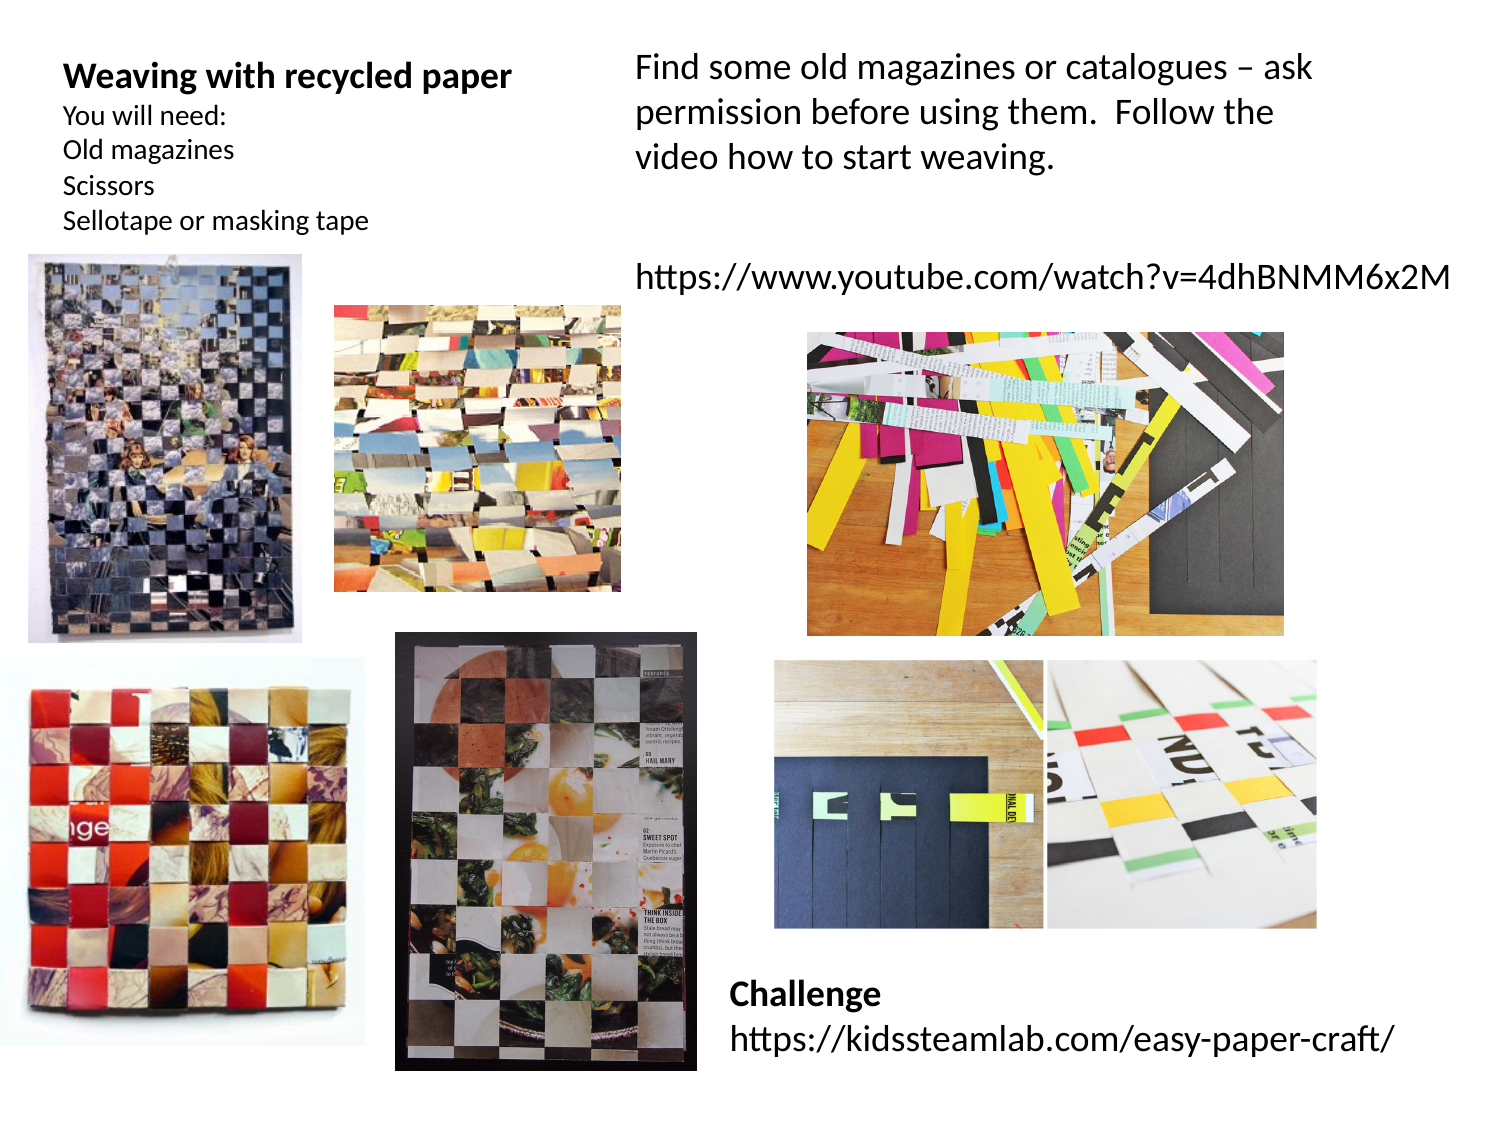

Find some old magazines or catalogues – ask permission before using them. Follow the video how to start weaving.
Weaving with recycled paper
You will need:
Old magazines
Scissors
Sellotape or masking tape
https://www.youtube.com/watch?v=4dhBNMM6x2M
Challenge
https://kidssteamlab.com/easy-paper-craft/